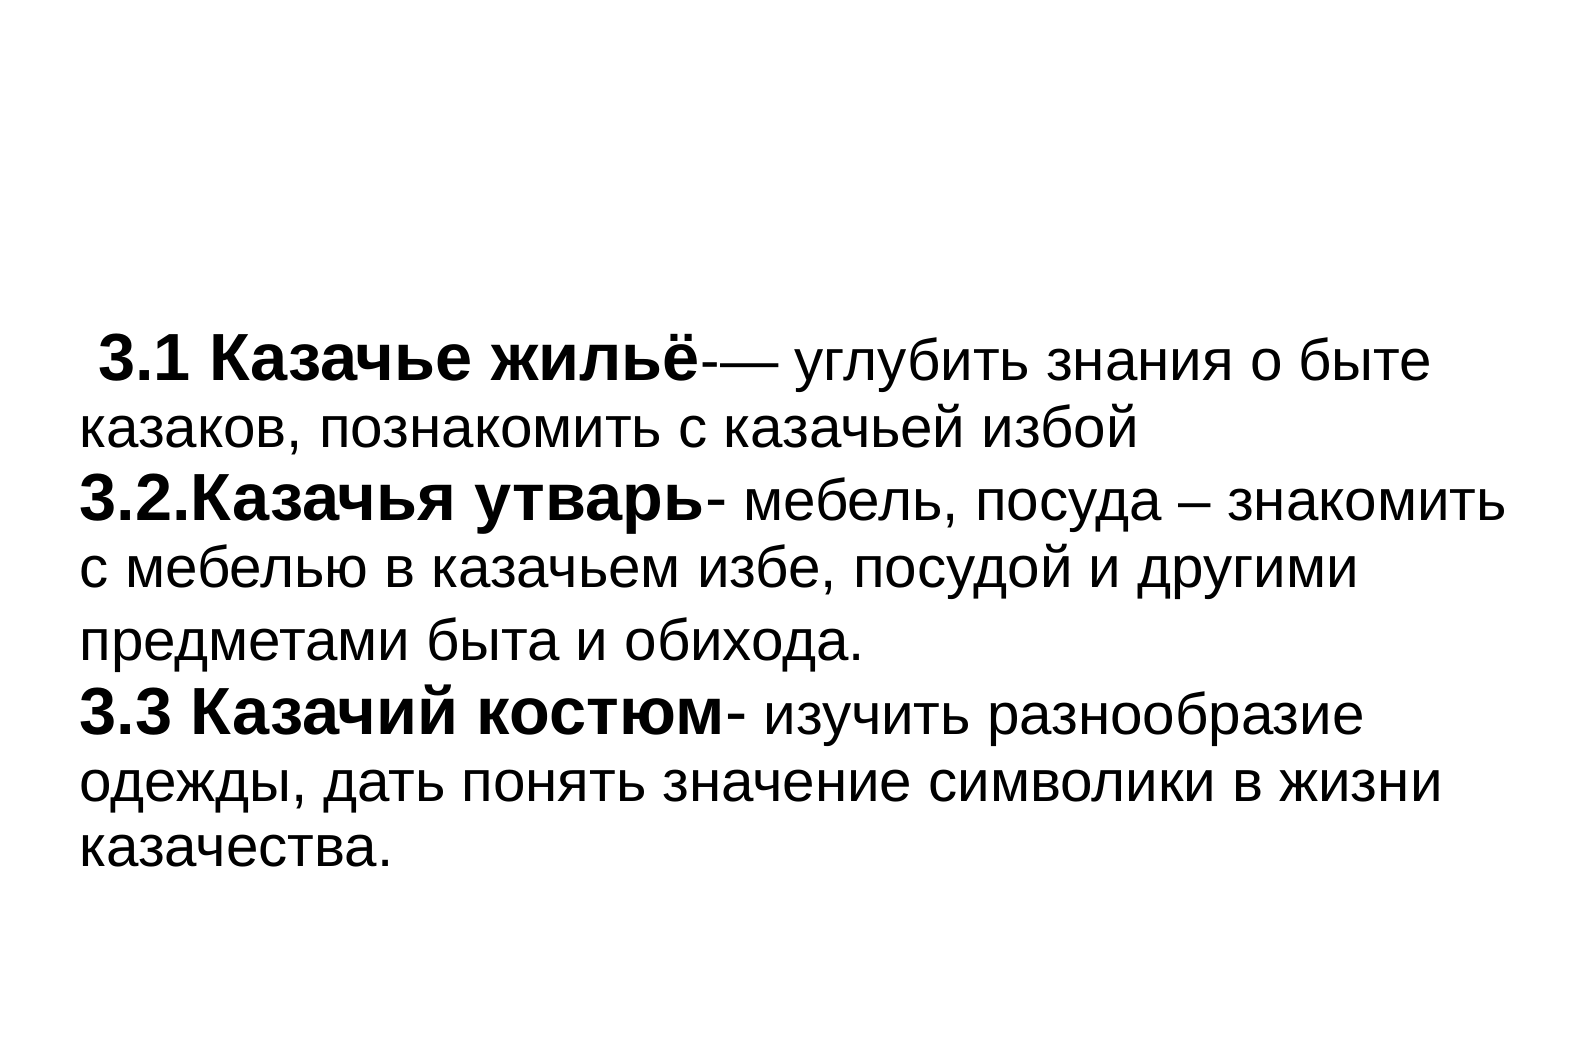

# 3.1 Казачье жильё-— углубить знания о быте казаков, познакомить с казачьей избой 3.2.Казачья утварь- мебель, посуда – знакомить с мебелью в казачьем избе, посудой и другими предметами быта и обихода.
3.3 Казачий костюм- изучить разнообразие одежды, дать понять значение символики в жизни казачества.